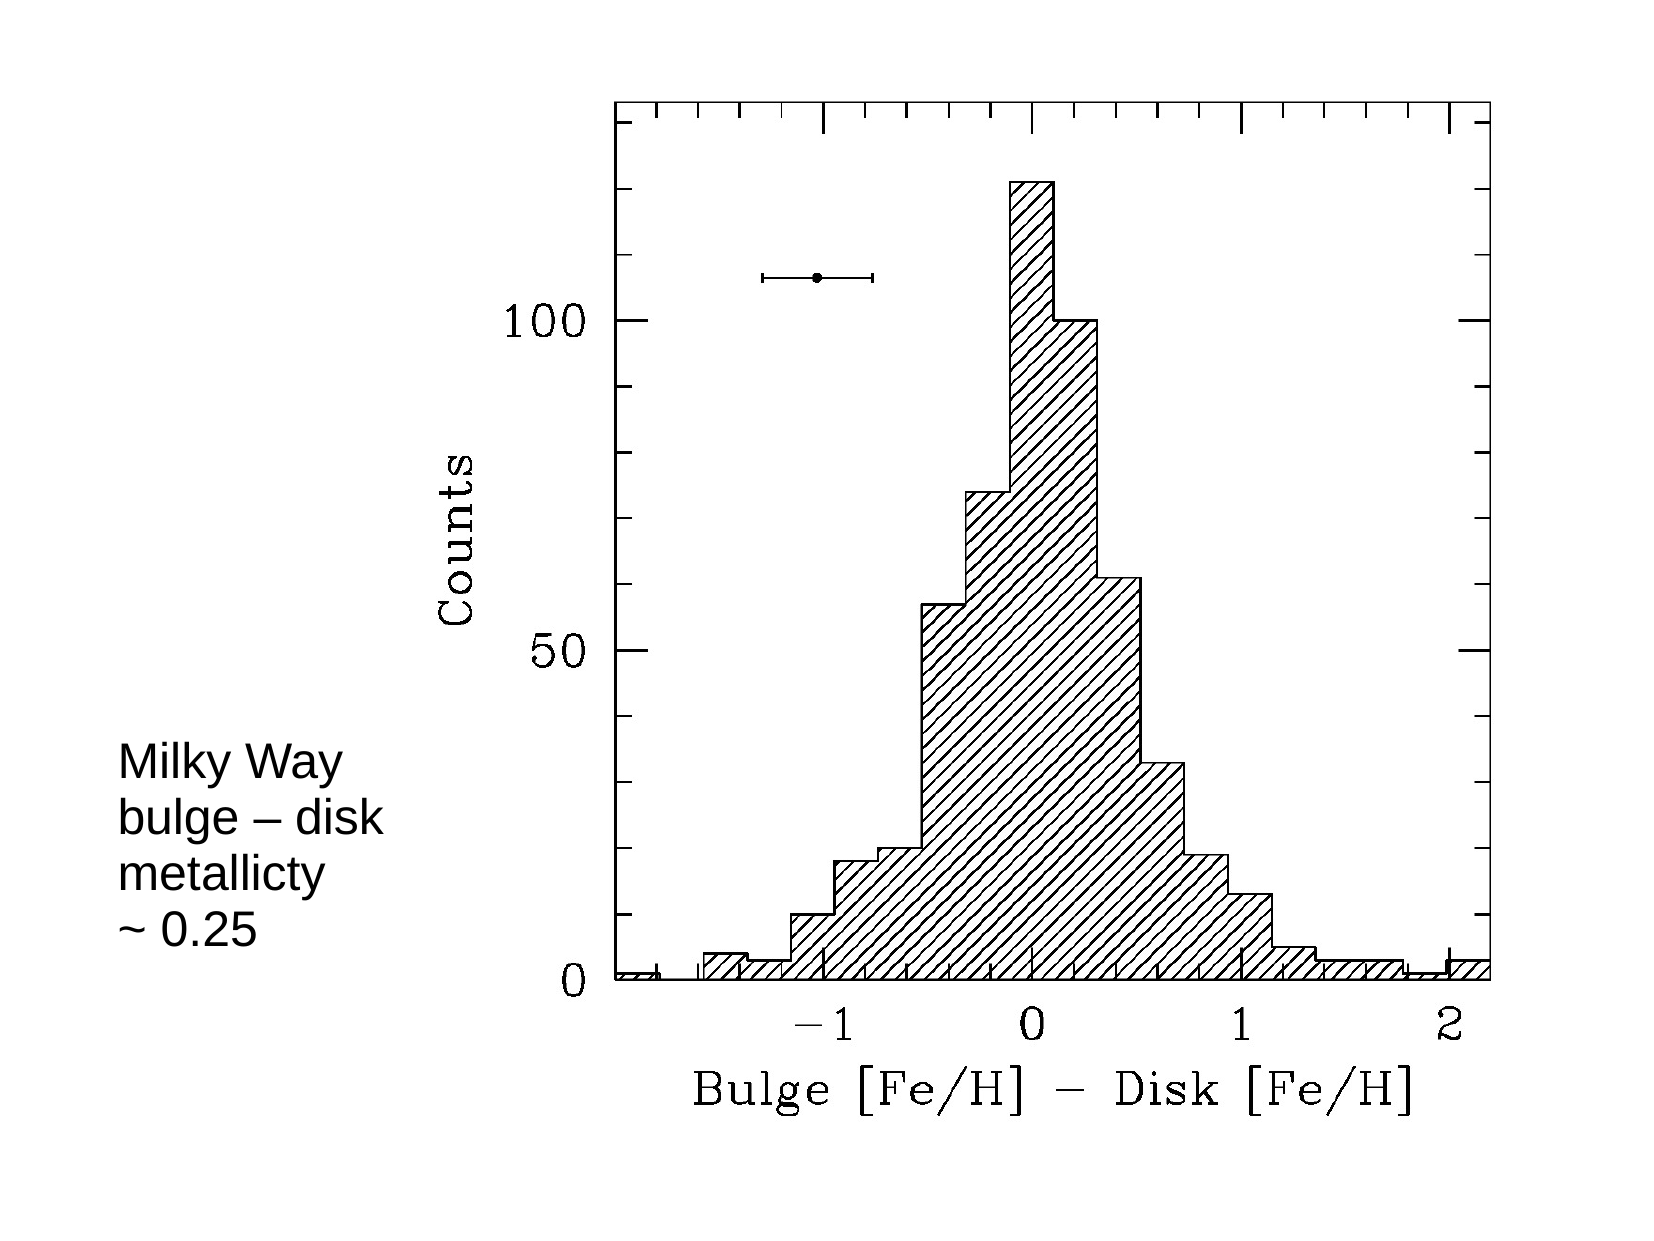

#
Milky Way bulge – disk metallicty ~ 0.25